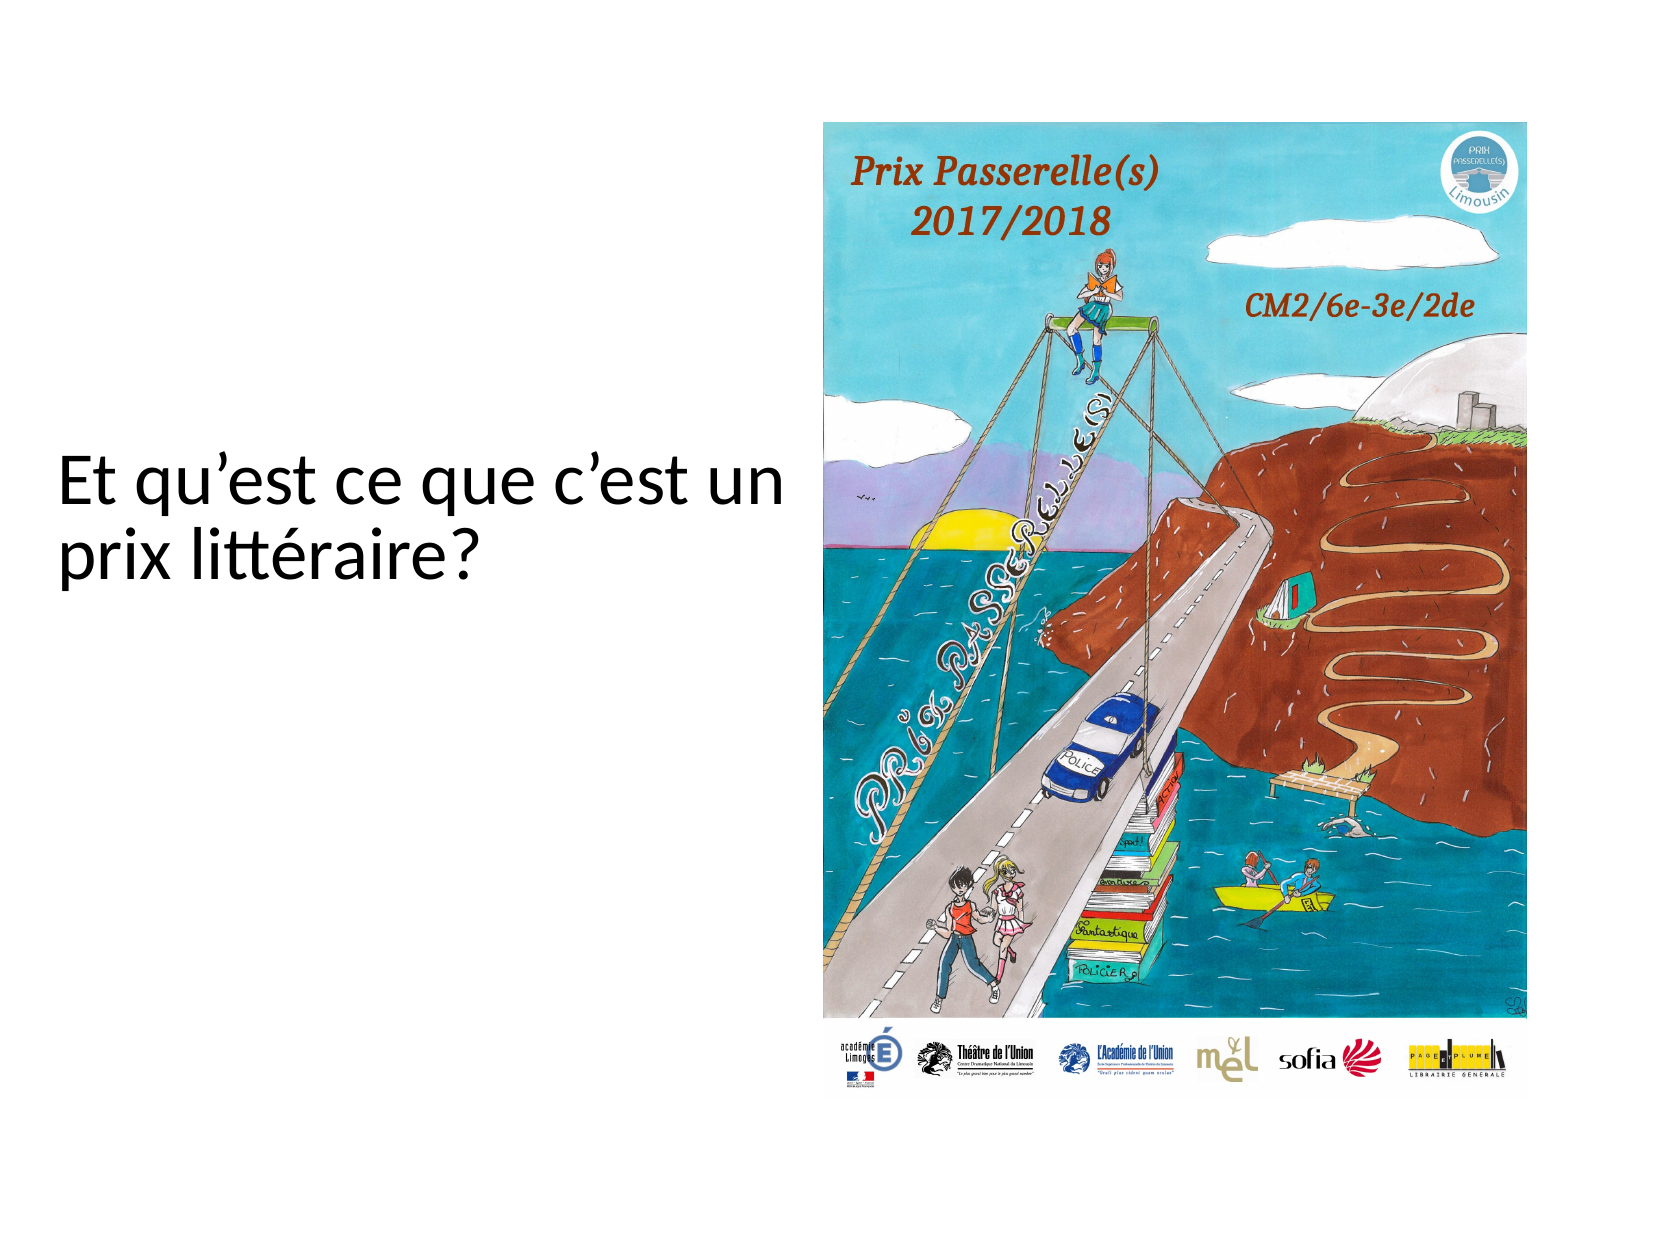

Et qu’est ce que c’est un prix littéraire?